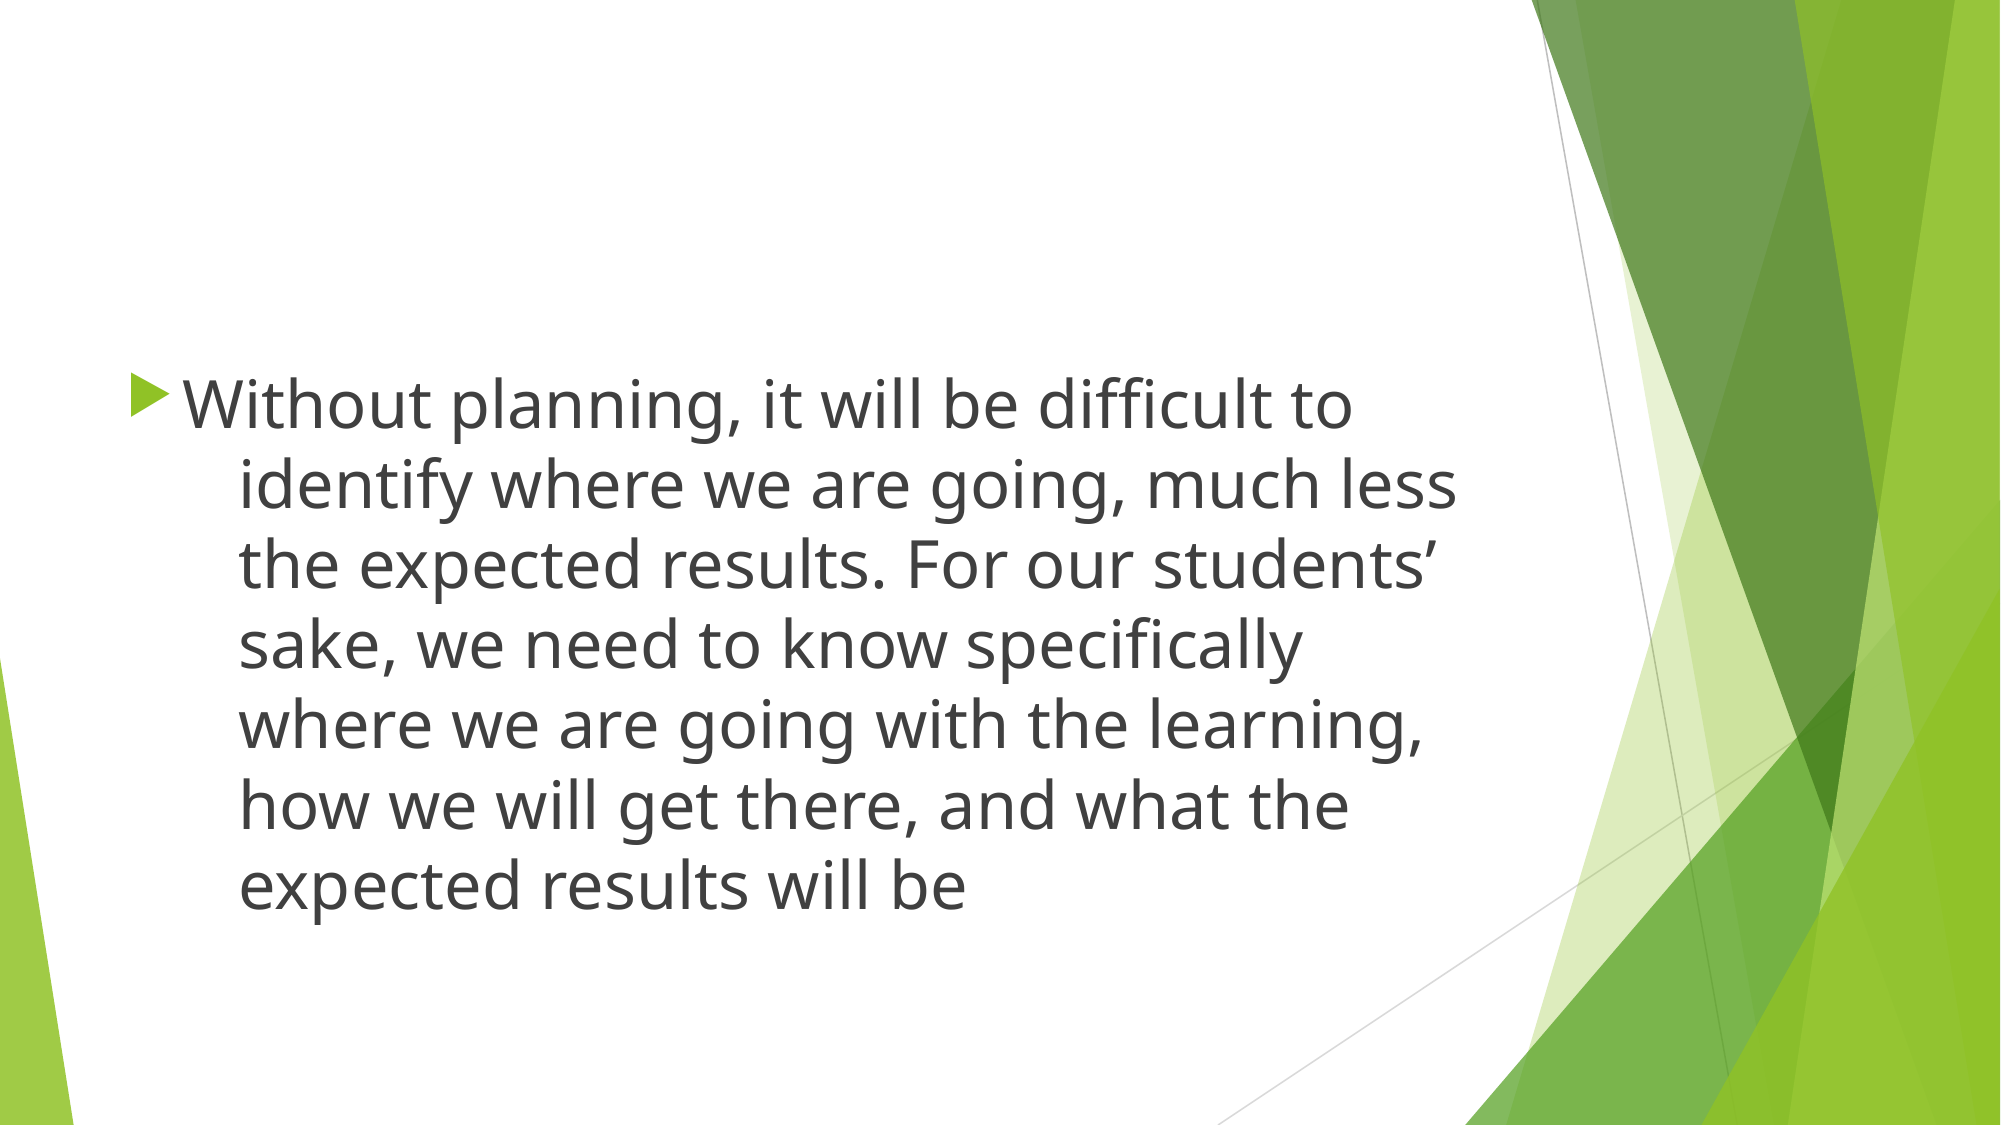

#
Without planning, it will be difficult to identify where we are going, much less the expected results. For our students’ sake, we need to know specifically where we are going with the learning, how we will get there, and what the expected results will be